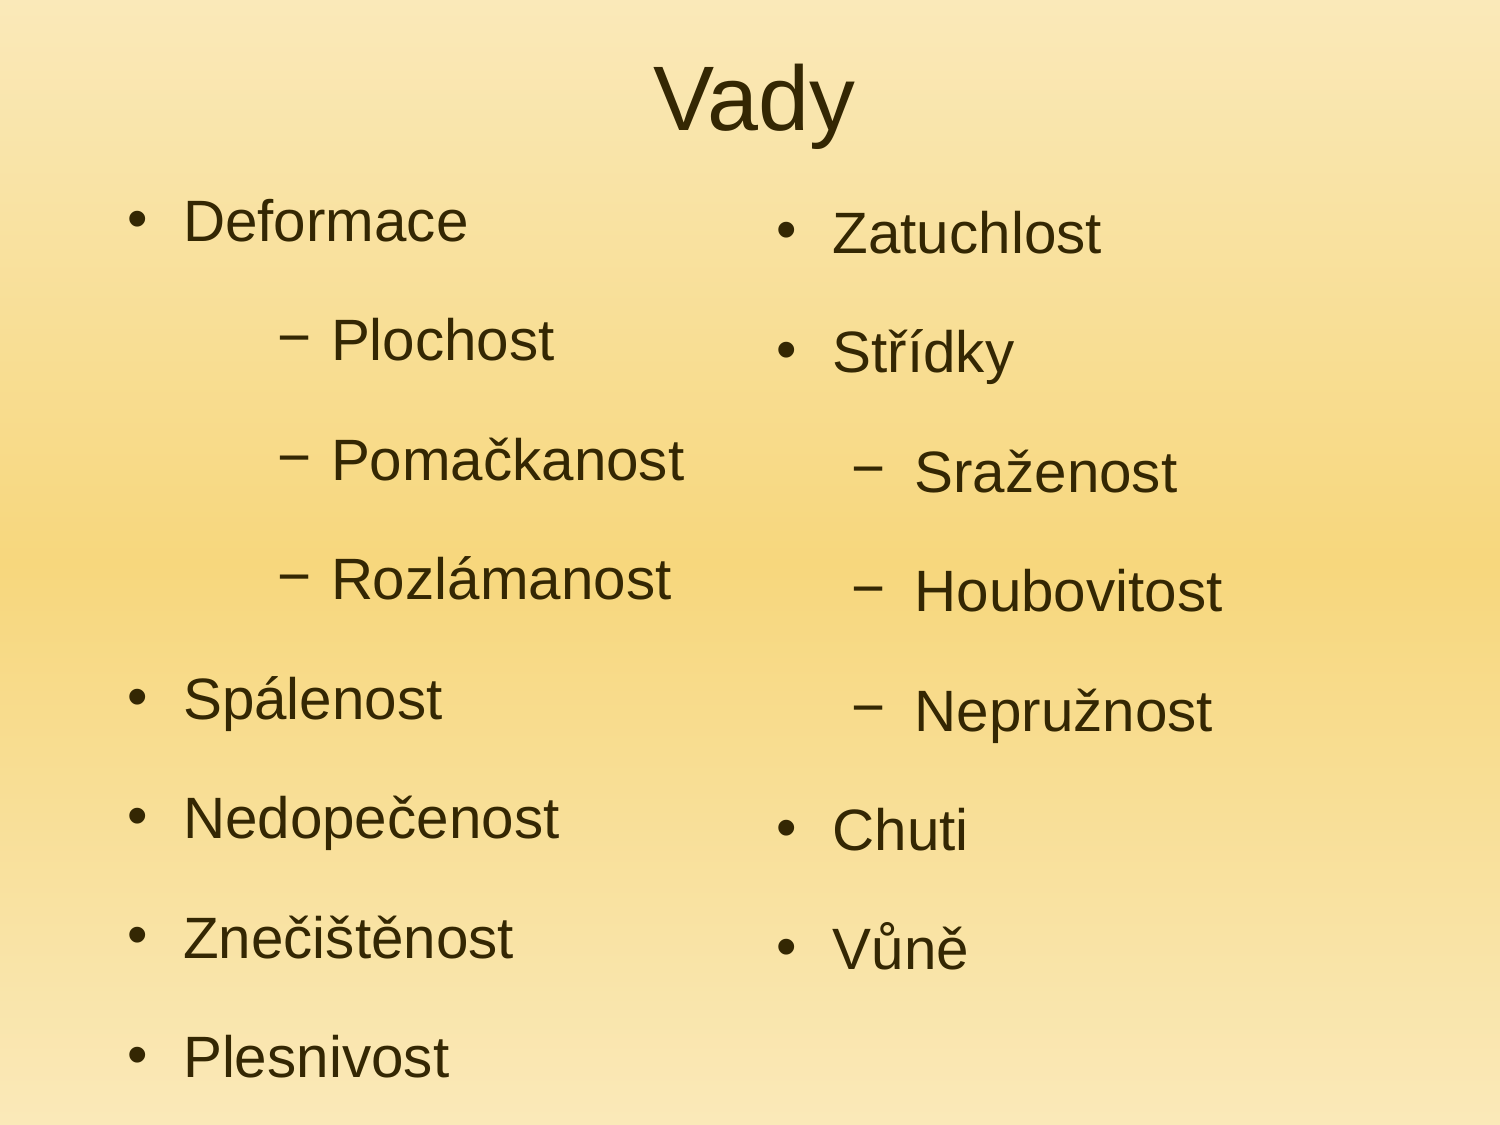

# Vady
Deformace
 Plochost
 Pomačkanost
 Rozlámanost
Spálenost
Nedopečenost
Znečištěnost
Plesnivost
Zatuchlost
Střídky
 Sraženost
 Houbovitost
 Nepružnost
Chuti
Vůně